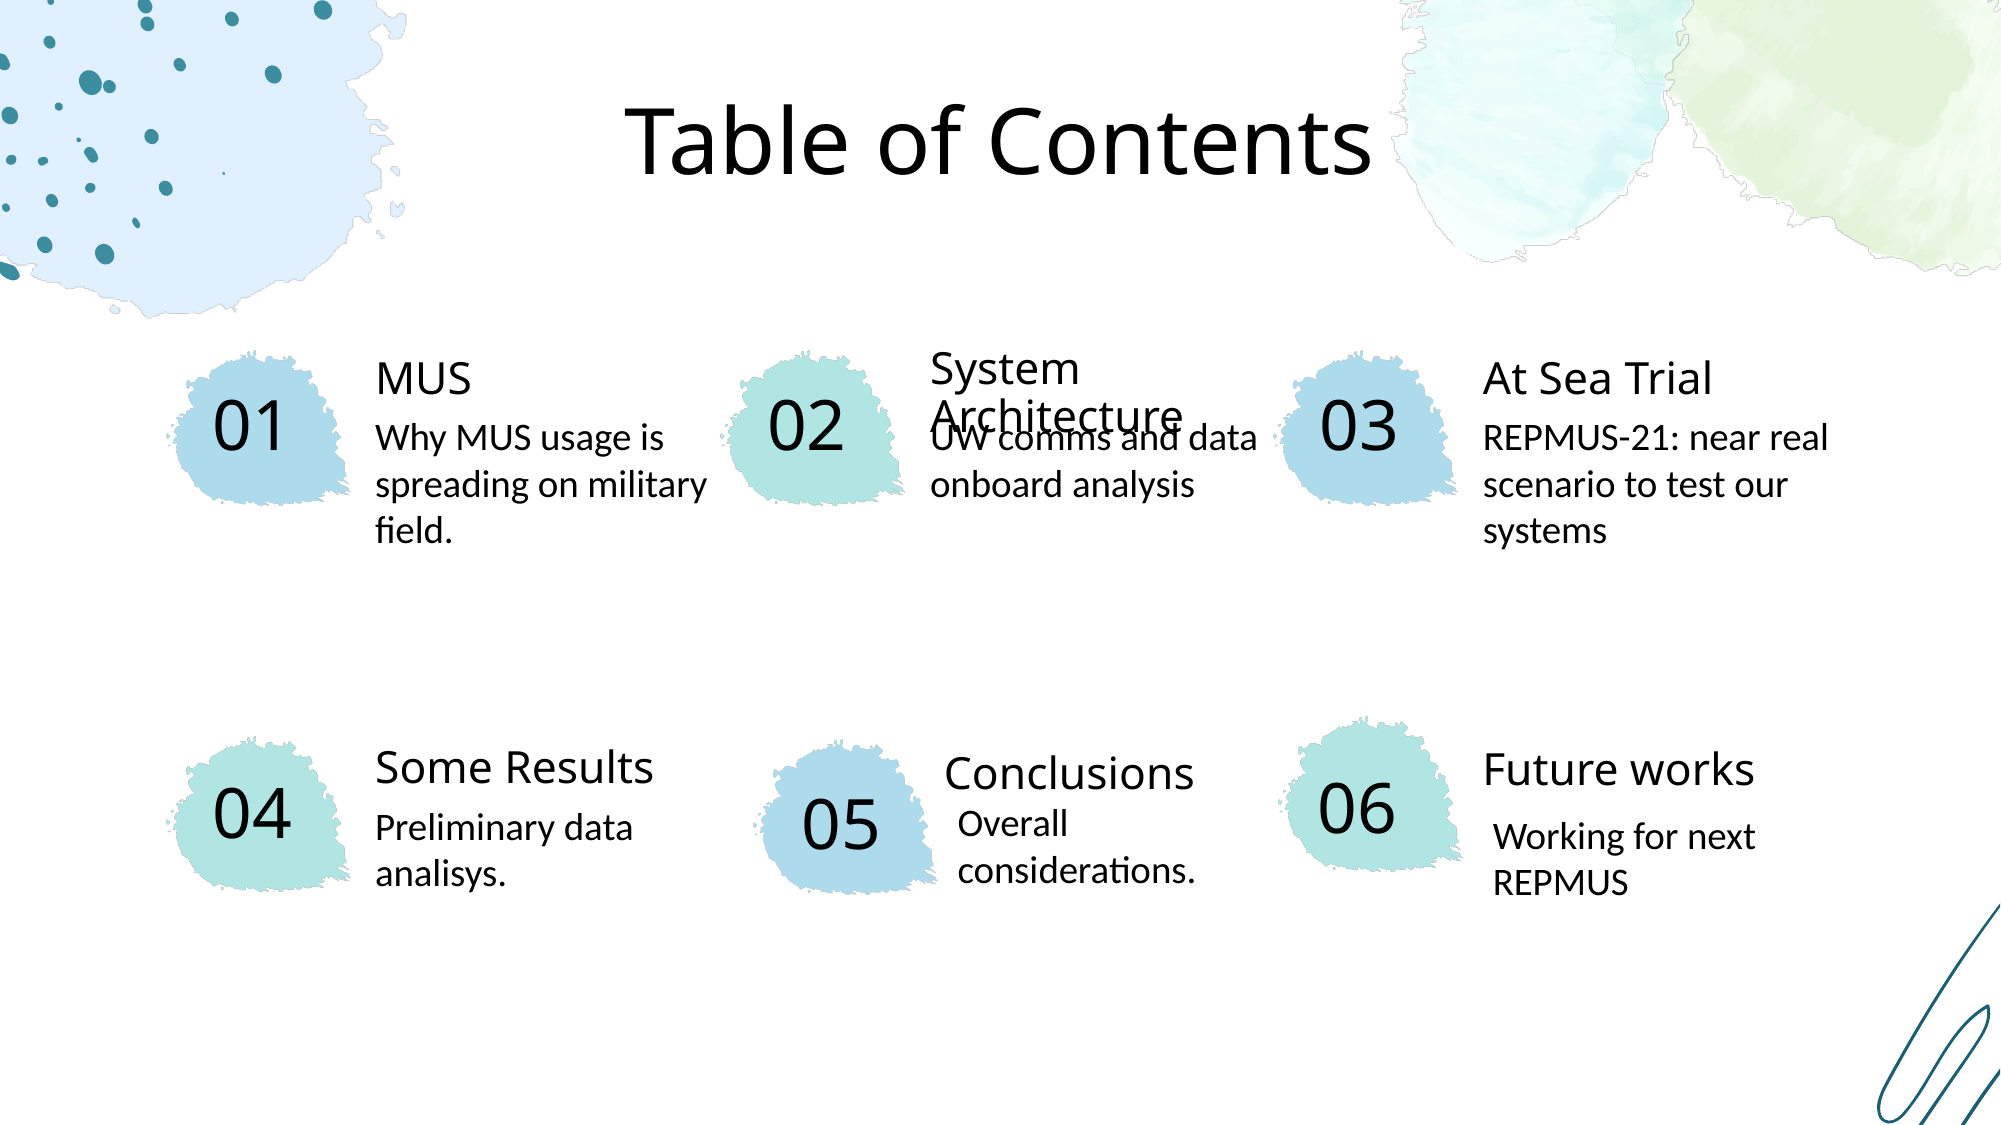

# Table of Contents
MUS
System Architecture
At Sea Trial
01
02
03
Why MUS usage is spreading on military field.
UW comms and data onboard analysis
REPMUS-21: near real scenario to test our systems
Some Results
Future works
Conclusions
06
04
05
Overall considerations.
Preliminary data analisys.
Working for next REPMUS